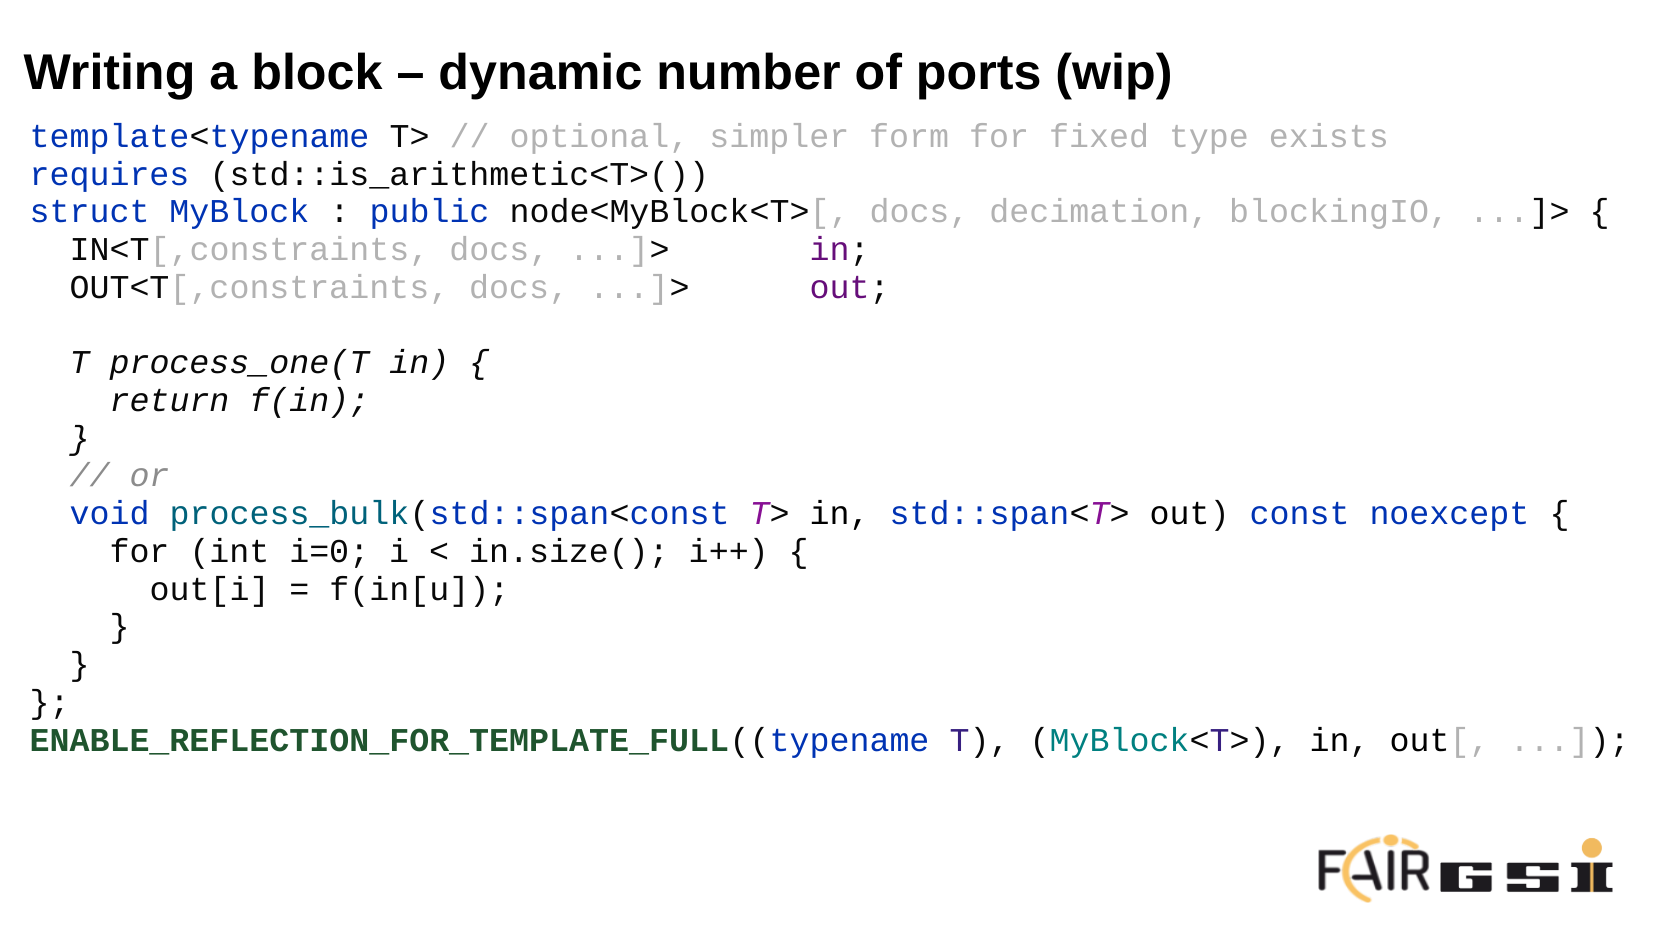

# Writing a block – dynamic number of ports (wip)
template<typename T> // optional, simpler form for fixed type exists
requires (std::is_arithmetic<T>())
struct MyBlock : public node<MyBlock<T>[, docs, decimation, blockingIO, ...]> {
 IN<T[,constraints, docs, ...]> in;
 OUT<T[,constraints, docs, ...]> out;
 T process_one(T in) {
 return f(in);
 }
 // or
 void process_bulk(std::span<const T> in, std::span<T> out) const noexcept {
 for (int i=0; i < in.size(); i++) {
 out[i] = f(in[u]);
 }
 }
};
ENABLE_REFLECTION_FOR_TEMPLATE_FULL((typename T), (MyBlock<T>), in, out[, ...]);